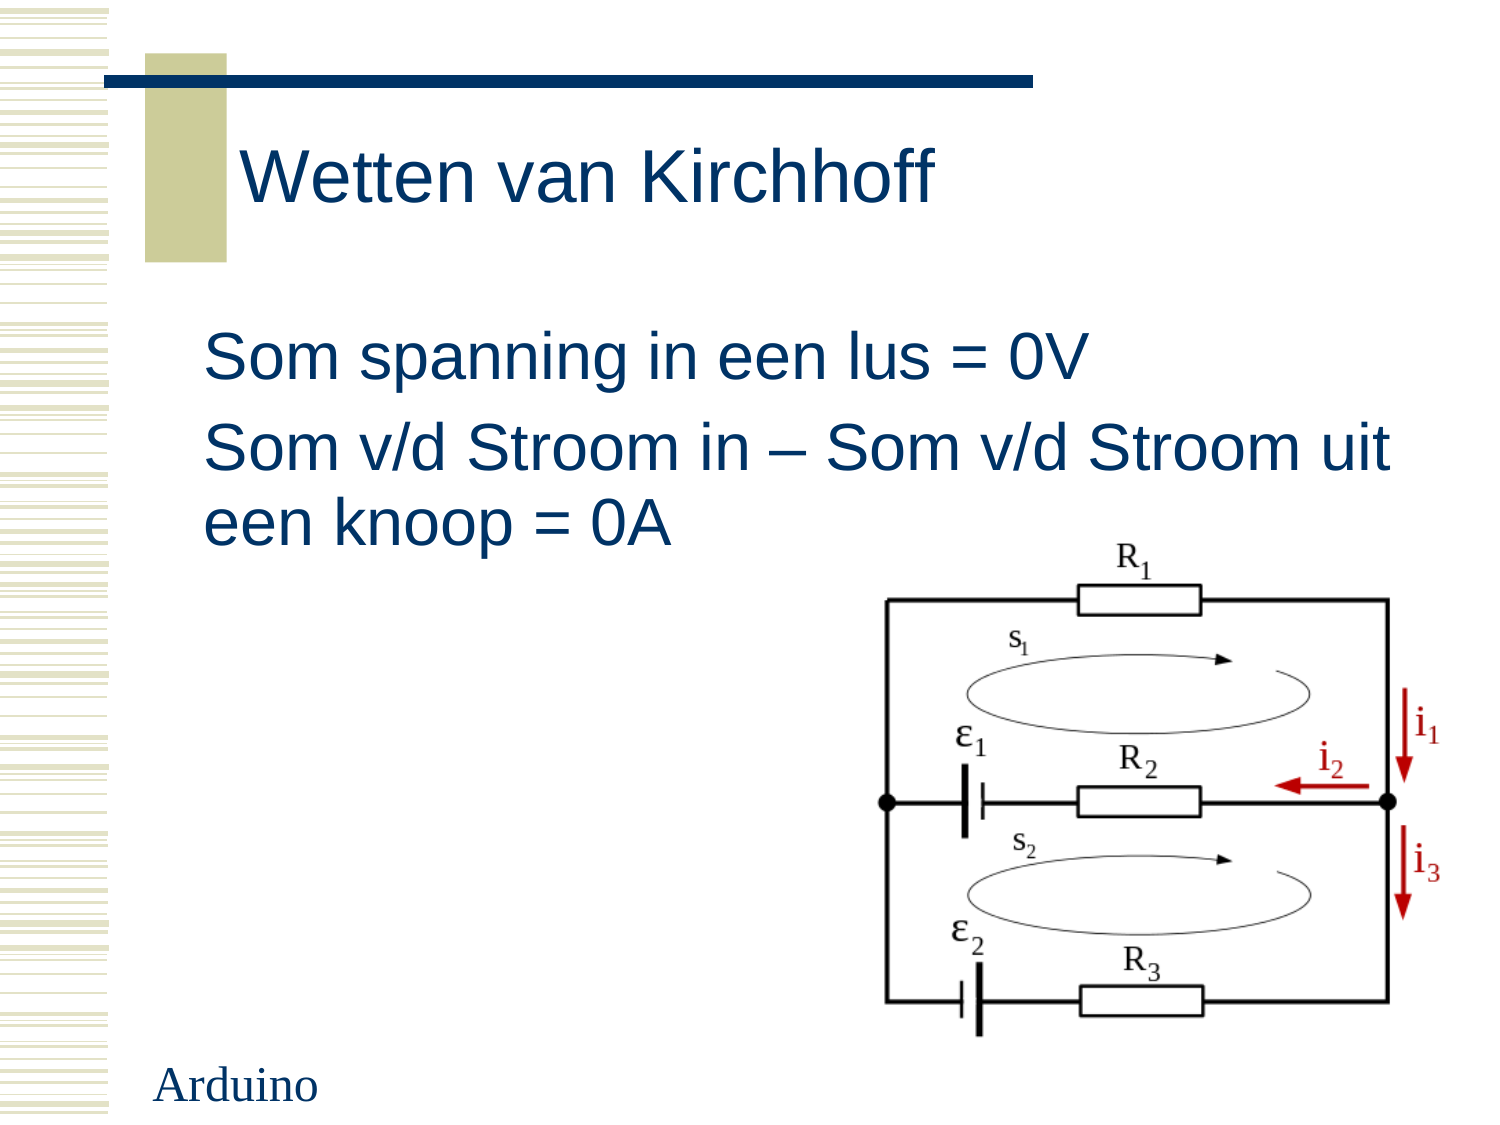

# Wetten van Kirchhoff
Som spanning in een lus = 0V
Som v/d Stroom in – Som v/d Stroom uit een knoop = 0A
Arduino